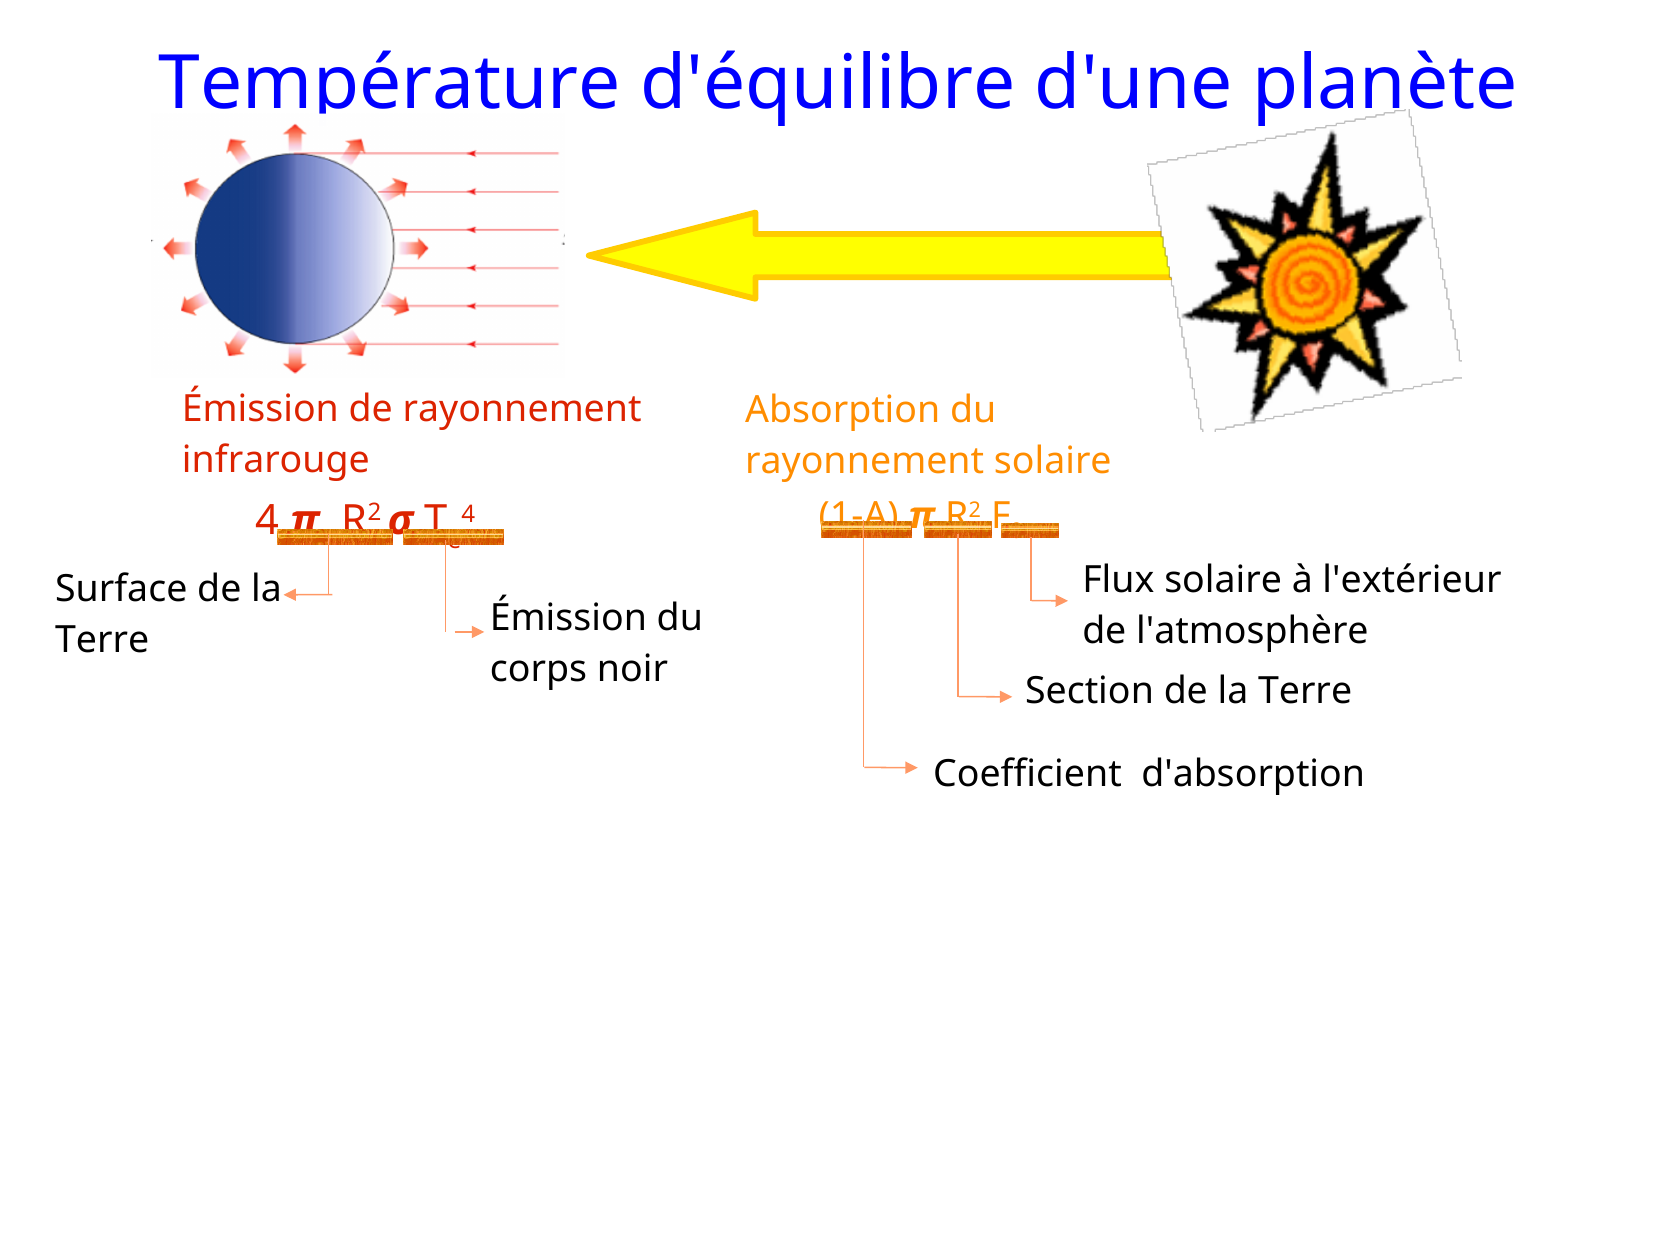

Température d'équilibre d'une planète
Émission de rayonnement infrarouge
	4.π R2 σ Te4
Absorption du rayonnement solaire
	(1-A) π.R2.F0
Flux solaire à l'extérieur de l'atmosphère
Surface de la Terre
Émission du corps noir
Section de la Terre
Coefficient d'absorption